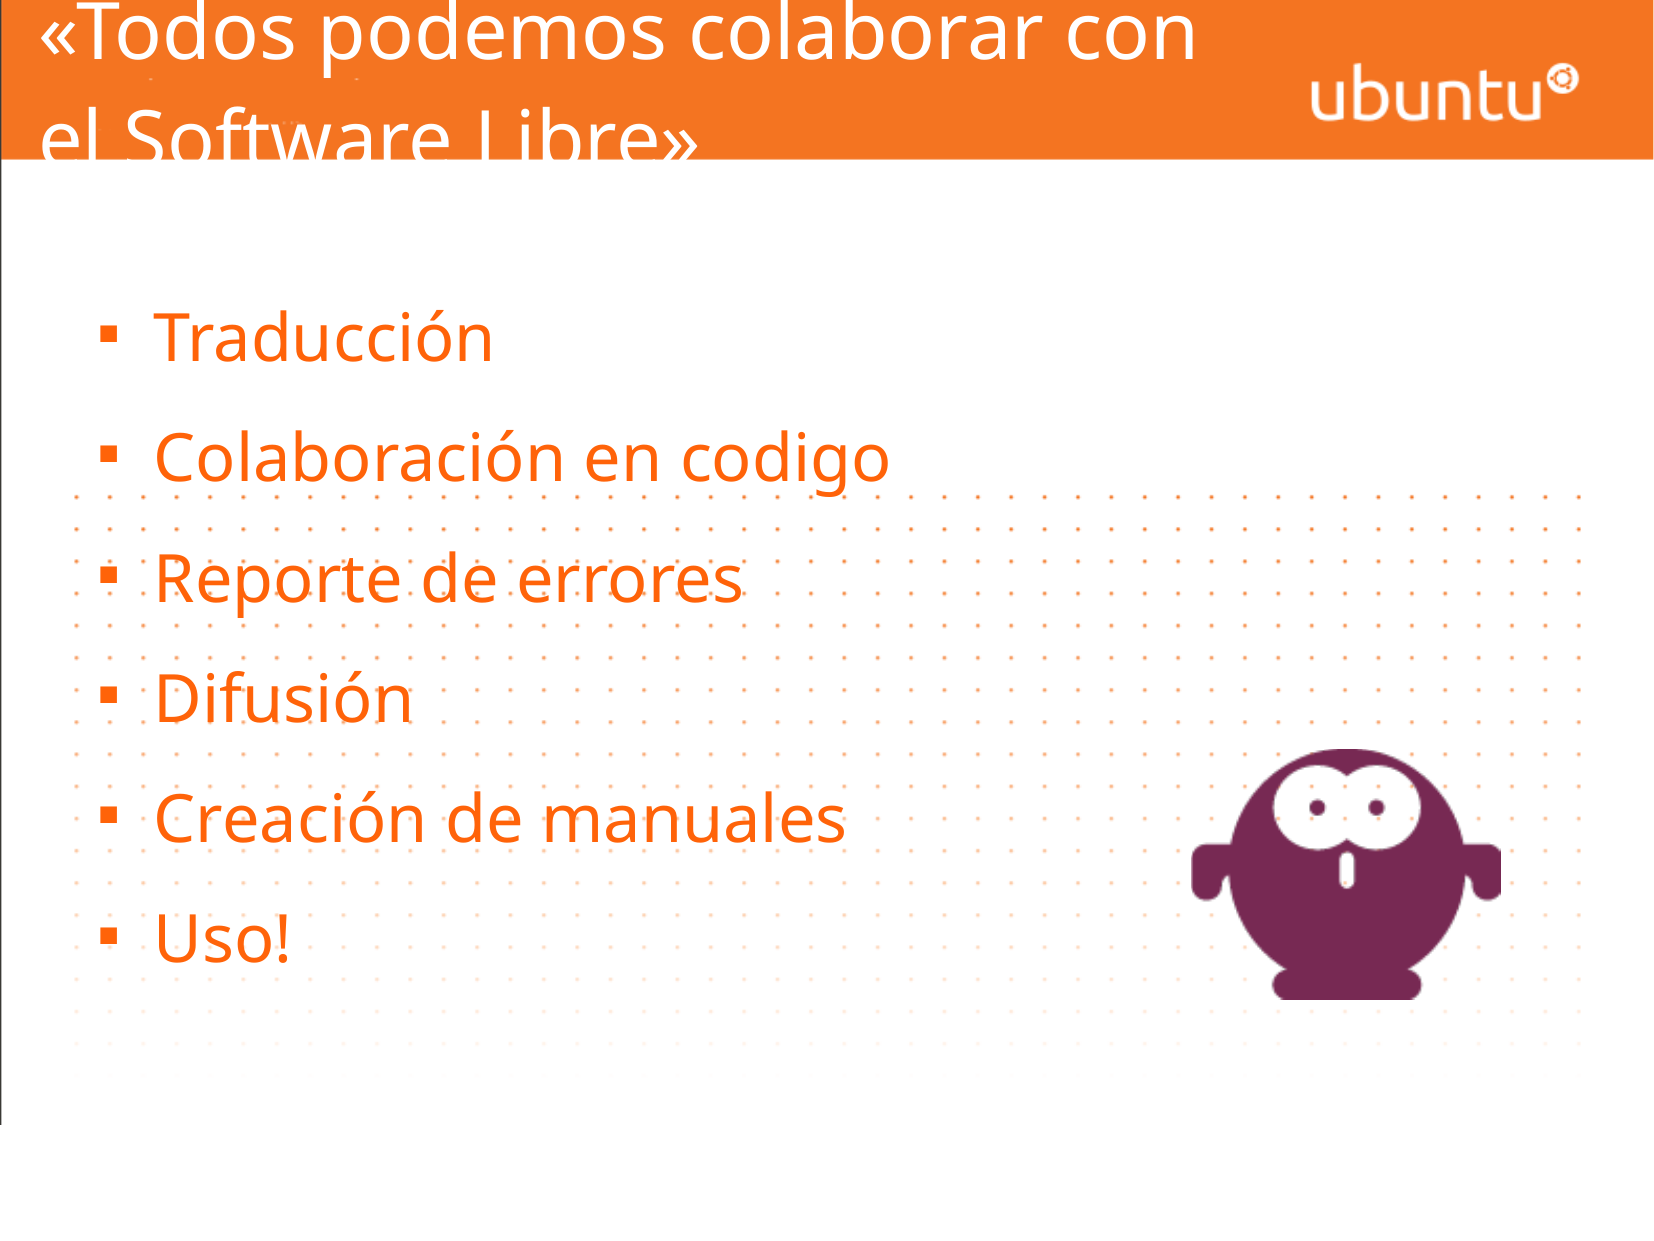

# «Todos podemos colaborar con el Software Libre»
Traducción
Colaboración en codigo
Reporte de errores
Difusión
Creación de manuales
Uso!